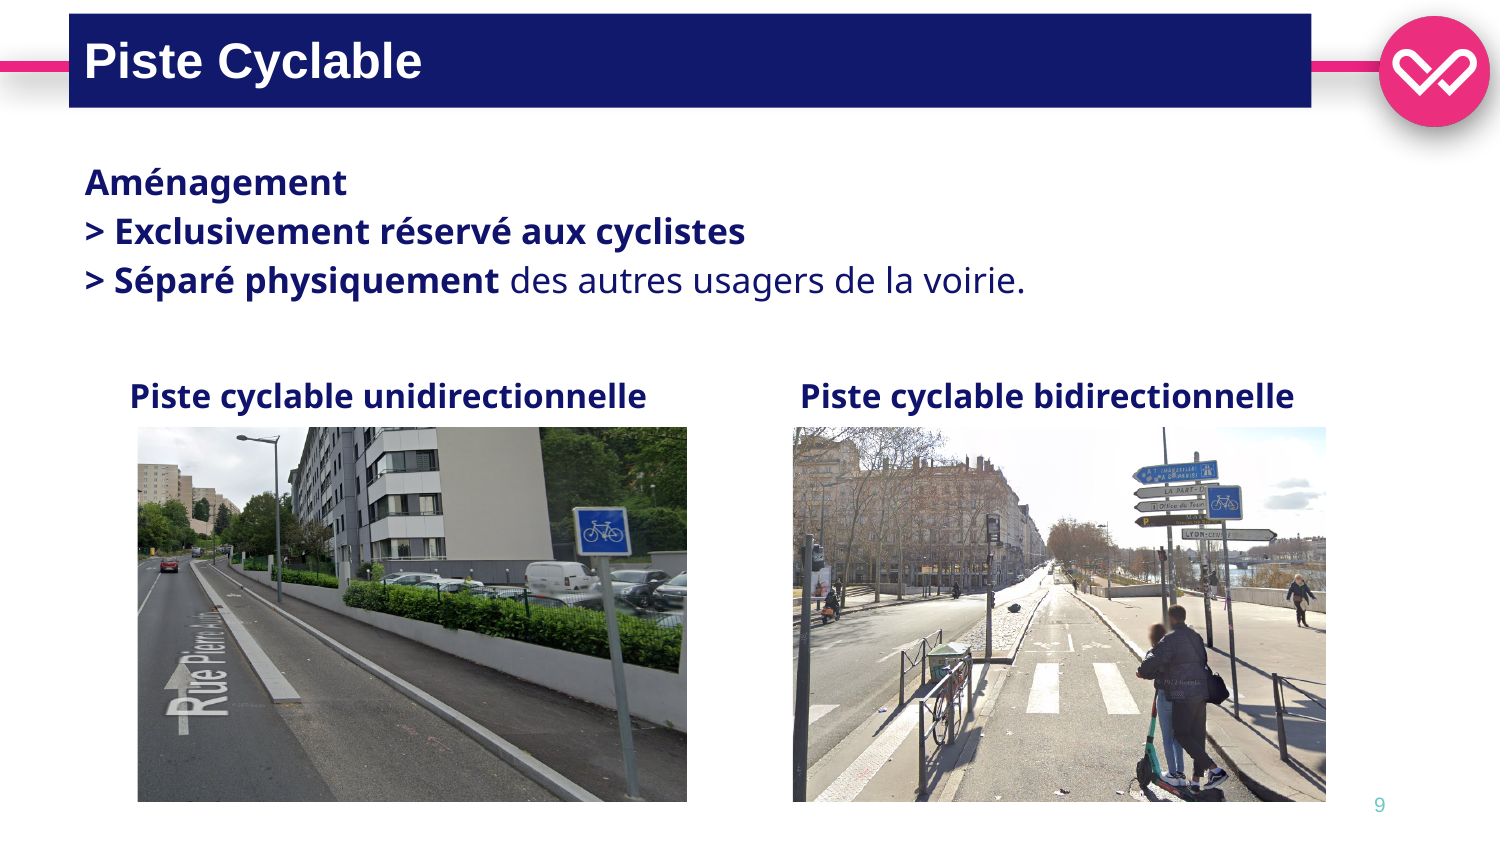

# Piste Cyclable
Aménagement
> Exclusivement réservé aux cyclistes
> Séparé physiquement des autres usagers de la voirie.
Piste cyclable unidirectionnelle
Piste cyclable bidirectionnelle